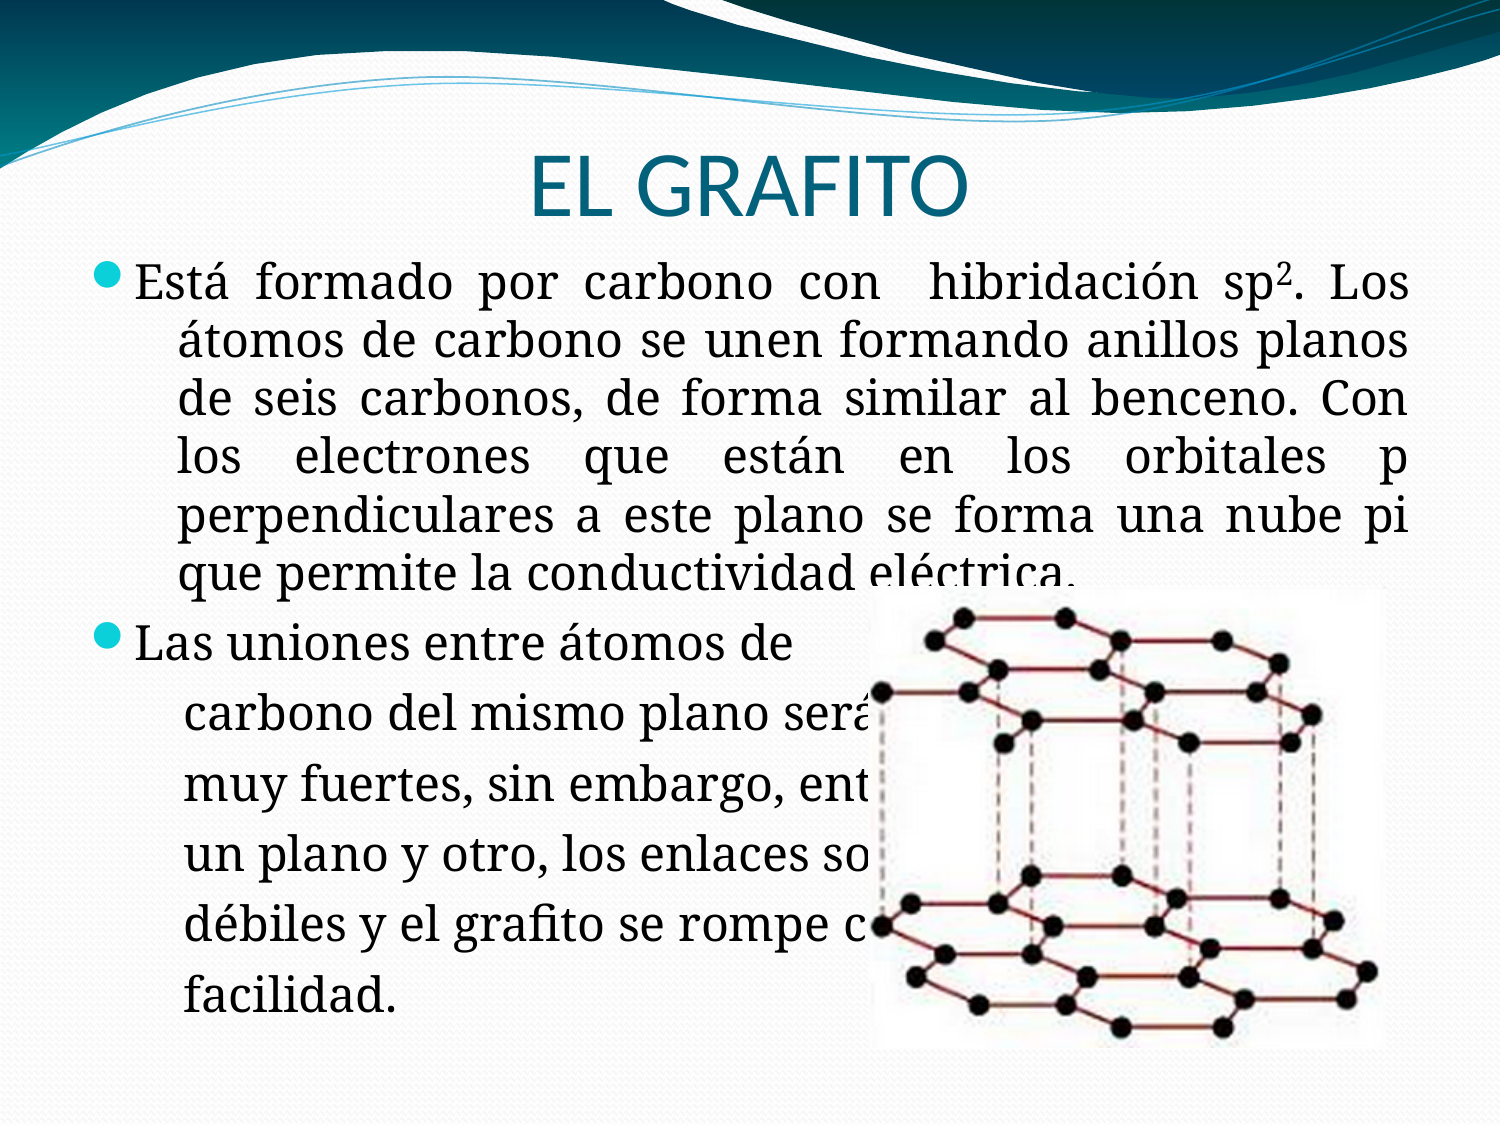

# EL GRAFITO
Está formado por carbono con hibridación sp2. Los átomos de carbono se unen formando anillos planos de seis carbonos, de forma similar al benceno. Con los electrones que están en los orbitales p perpendiculares a este plano se forma una nube pi que permite la conductividad eléctrica.
Las uniones entre átomos de
 carbono del mismo plano serán
 muy fuertes, sin embargo, entre
 un plano y otro, los enlaces son
 débiles y el grafito se rompe con
 facilidad.